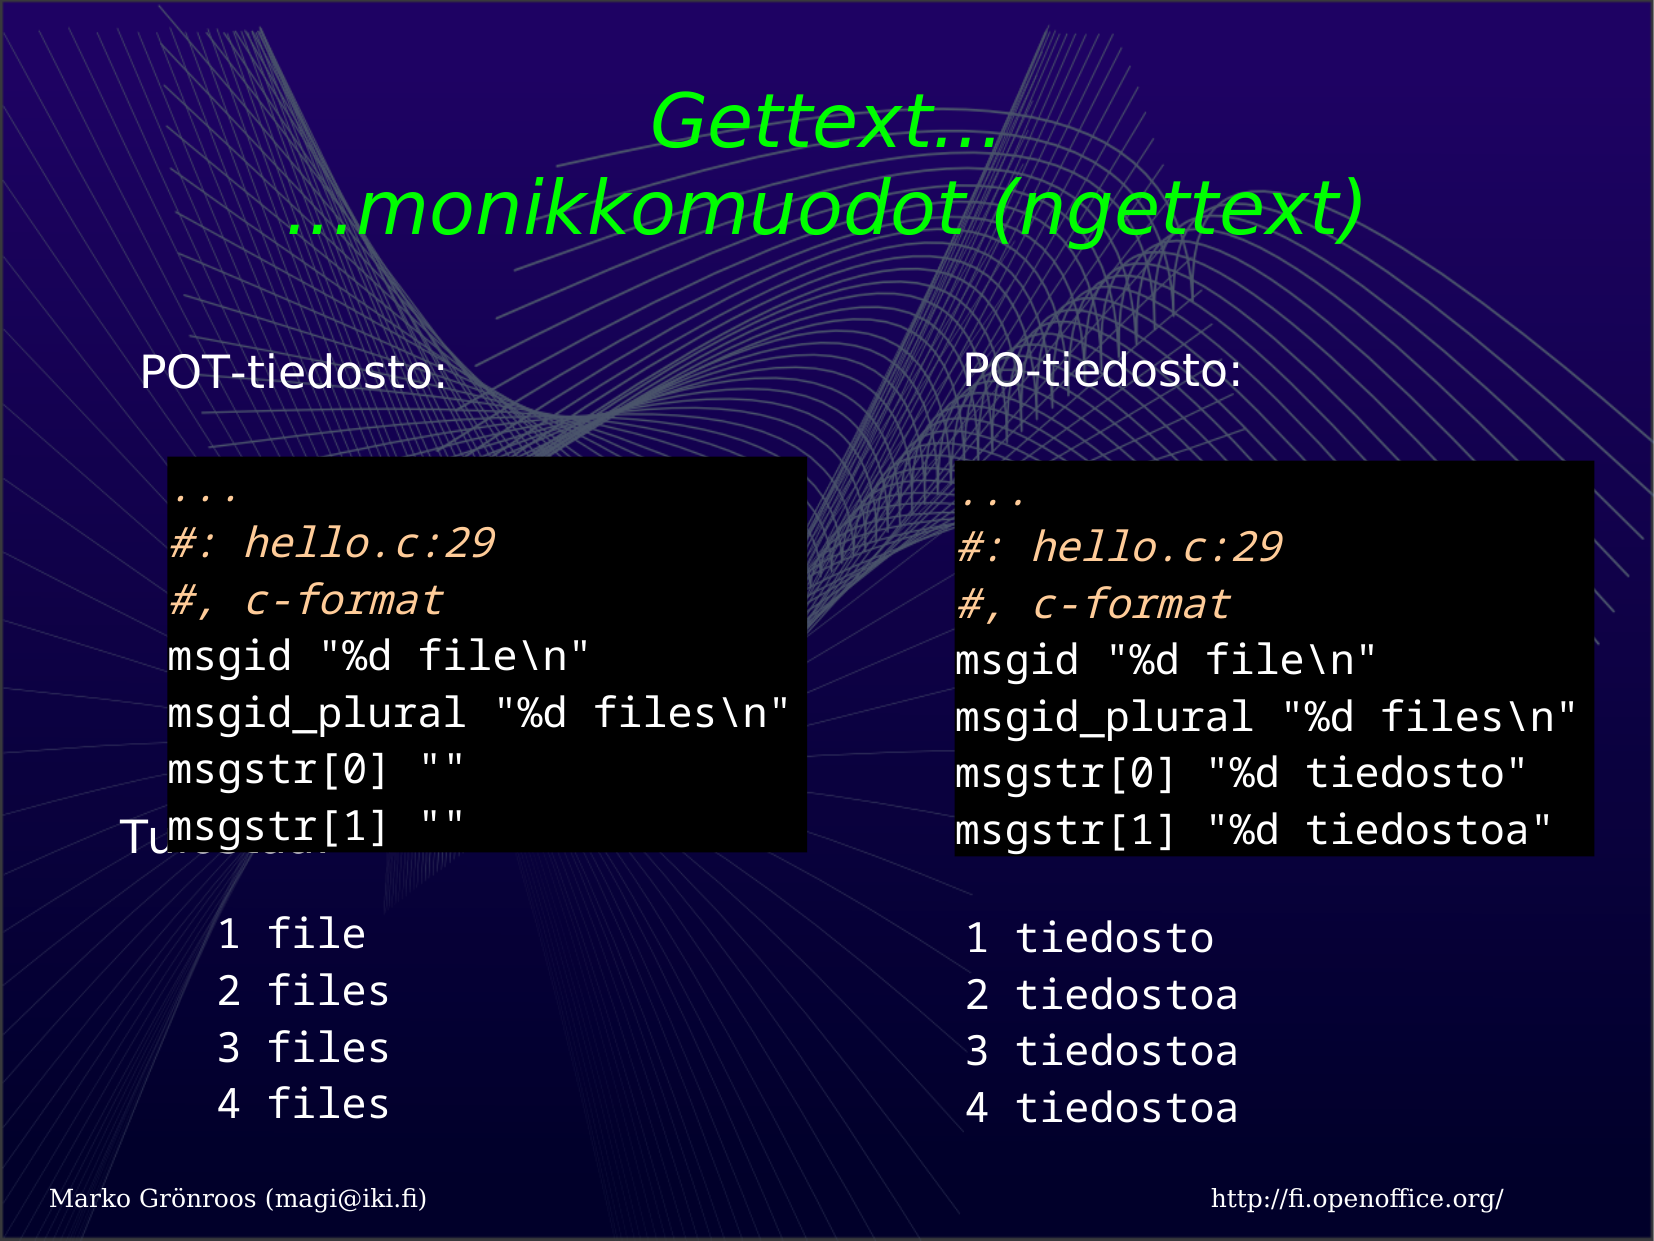

# Gettext... ...monikkomuodot (ngettext)
PO-tiedosto:
POT-tiedosto:
...
#: hello.c:29
#, c-format
msgid "%d file\n"
msgid_plural "%d files\n"
msgstr[0] ""
msgstr[1] ""
...
#: hello.c:29
#, c-format
msgid "%d file\n"
msgid_plural "%d files\n"
msgstr[0] "%d tiedosto"
msgstr[1] "%d tiedostoa"
Tulostaa:
1 file
2 files
3 files
4 files
1 tiedosto
2 tiedostoa
3 tiedostoa
4 tiedostoa